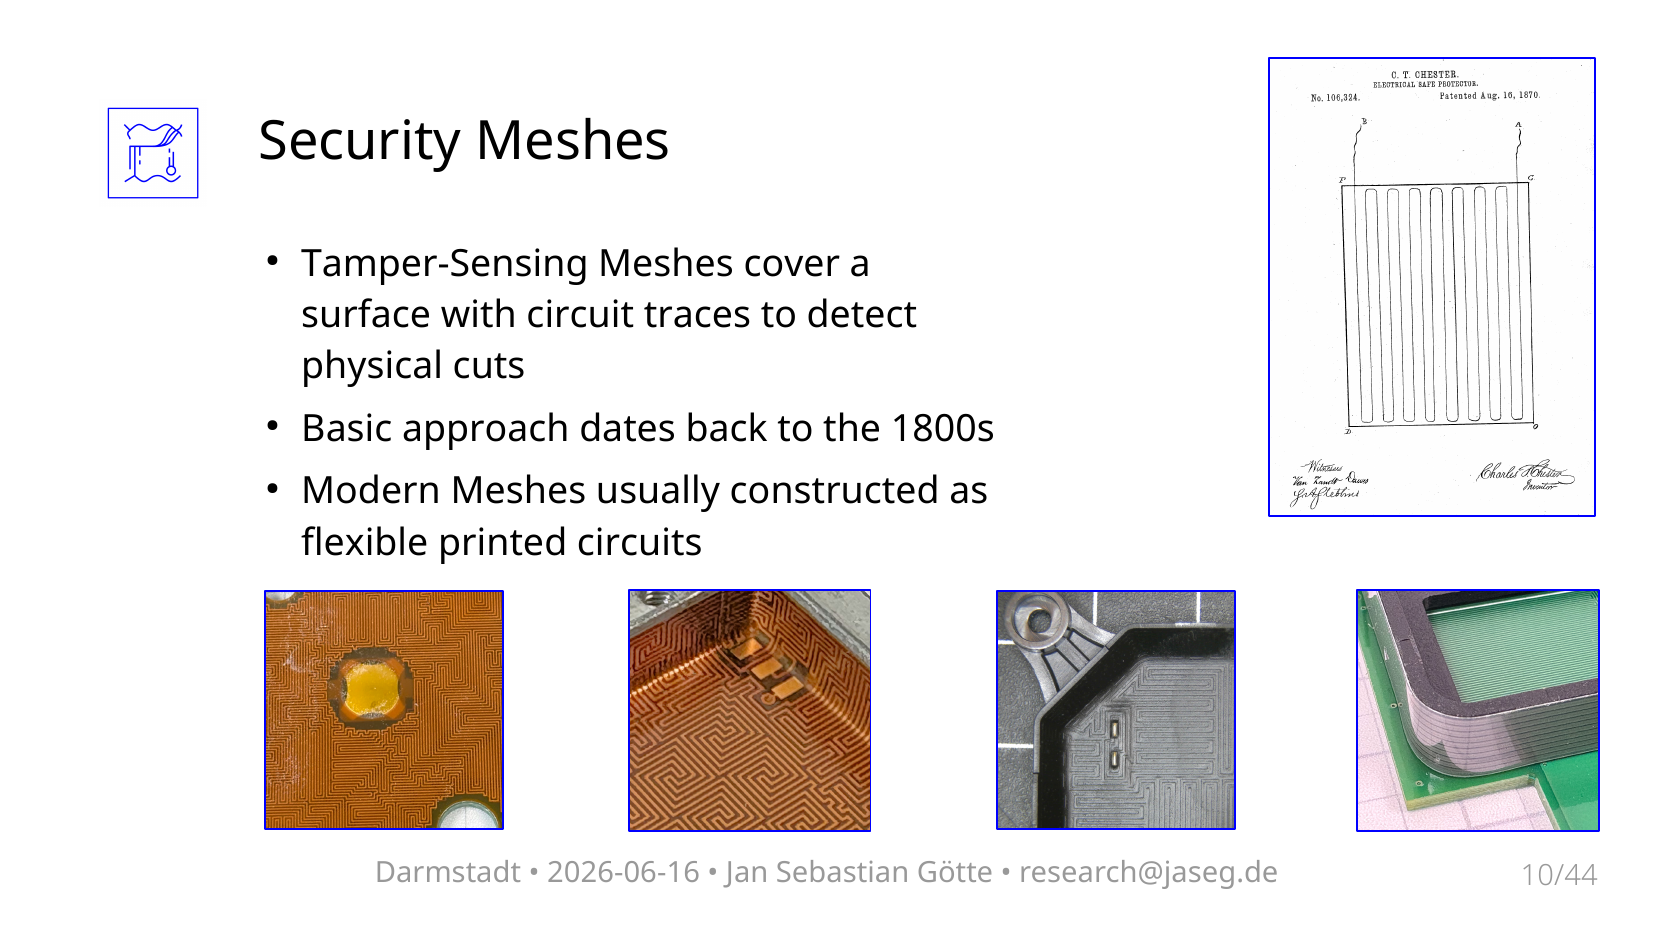

Security Meshes
Tamper-Sensing Meshes cover a surface with circuit traces to detect physical cuts
Basic approach dates back to the 1800s
Modern Meshes usually constructed as flexible printed circuits